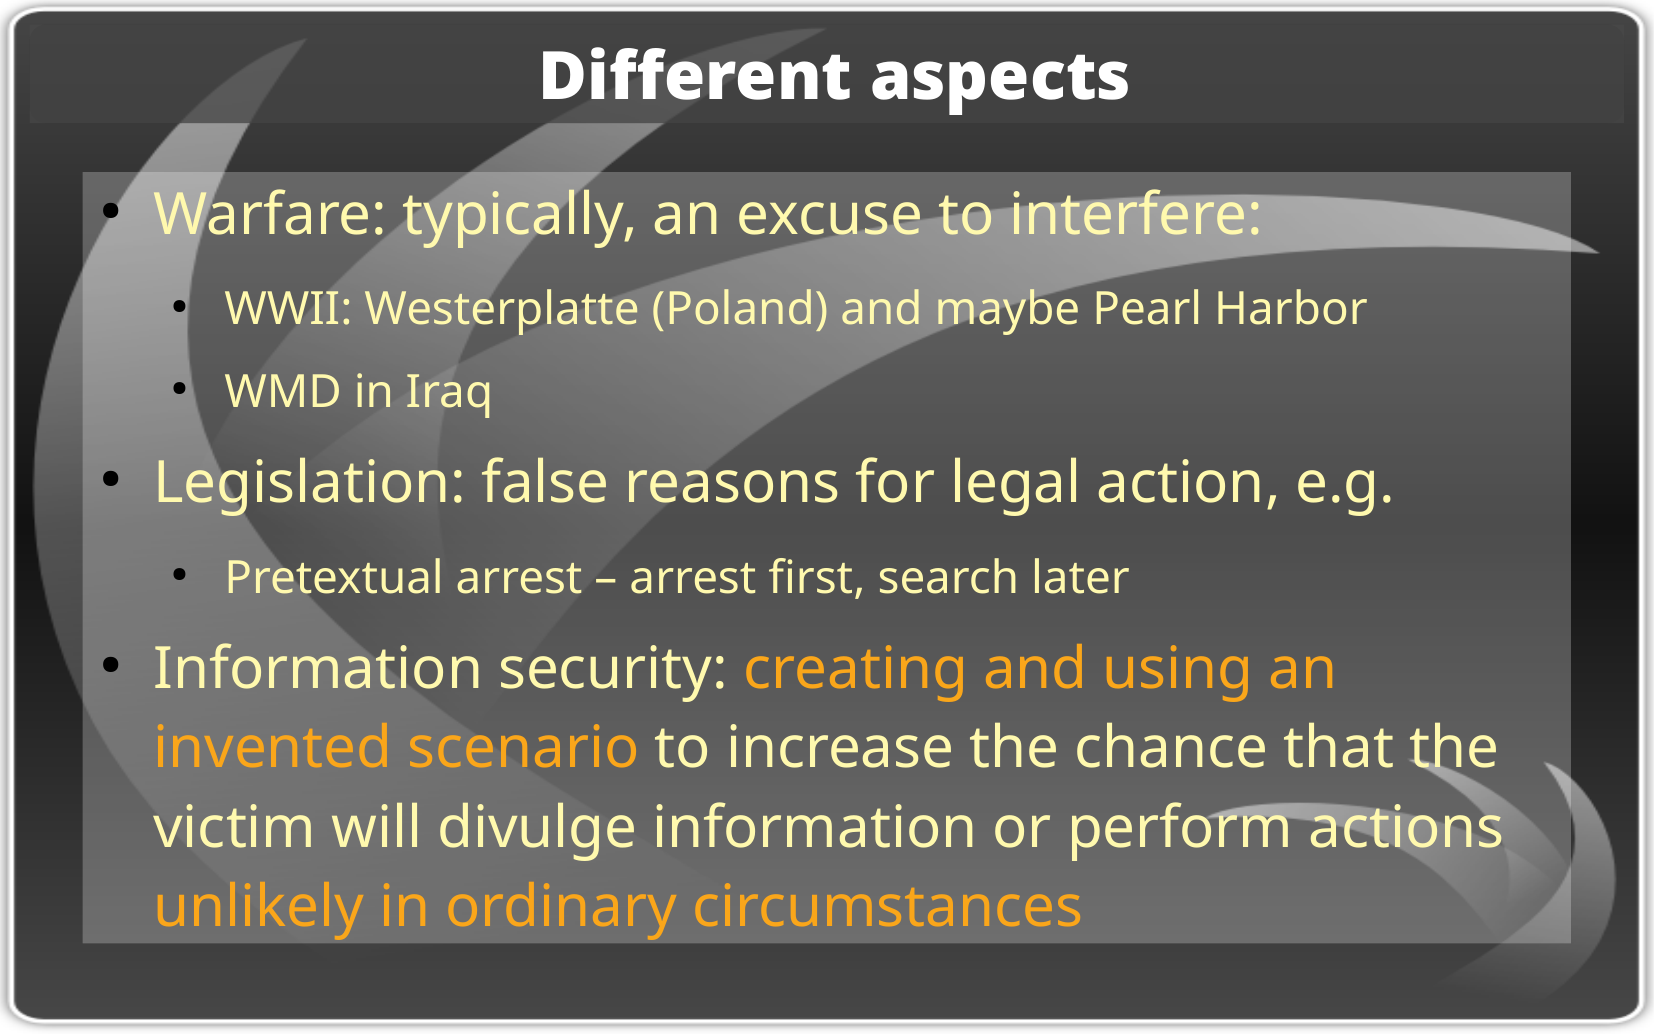

# Different aspects
Warfare: typically, an excuse to interfere:
WWII: Westerplatte (Poland) and maybe Pearl Harbor
WMD in Iraq
Legislation: false reasons for legal action, e.g.
Pretextual arrest – arrest first, search later
Information security: creating and using an invented scenario to increase the chance that the victim will divulge information or perform actions unlikely in ordinary circumstances